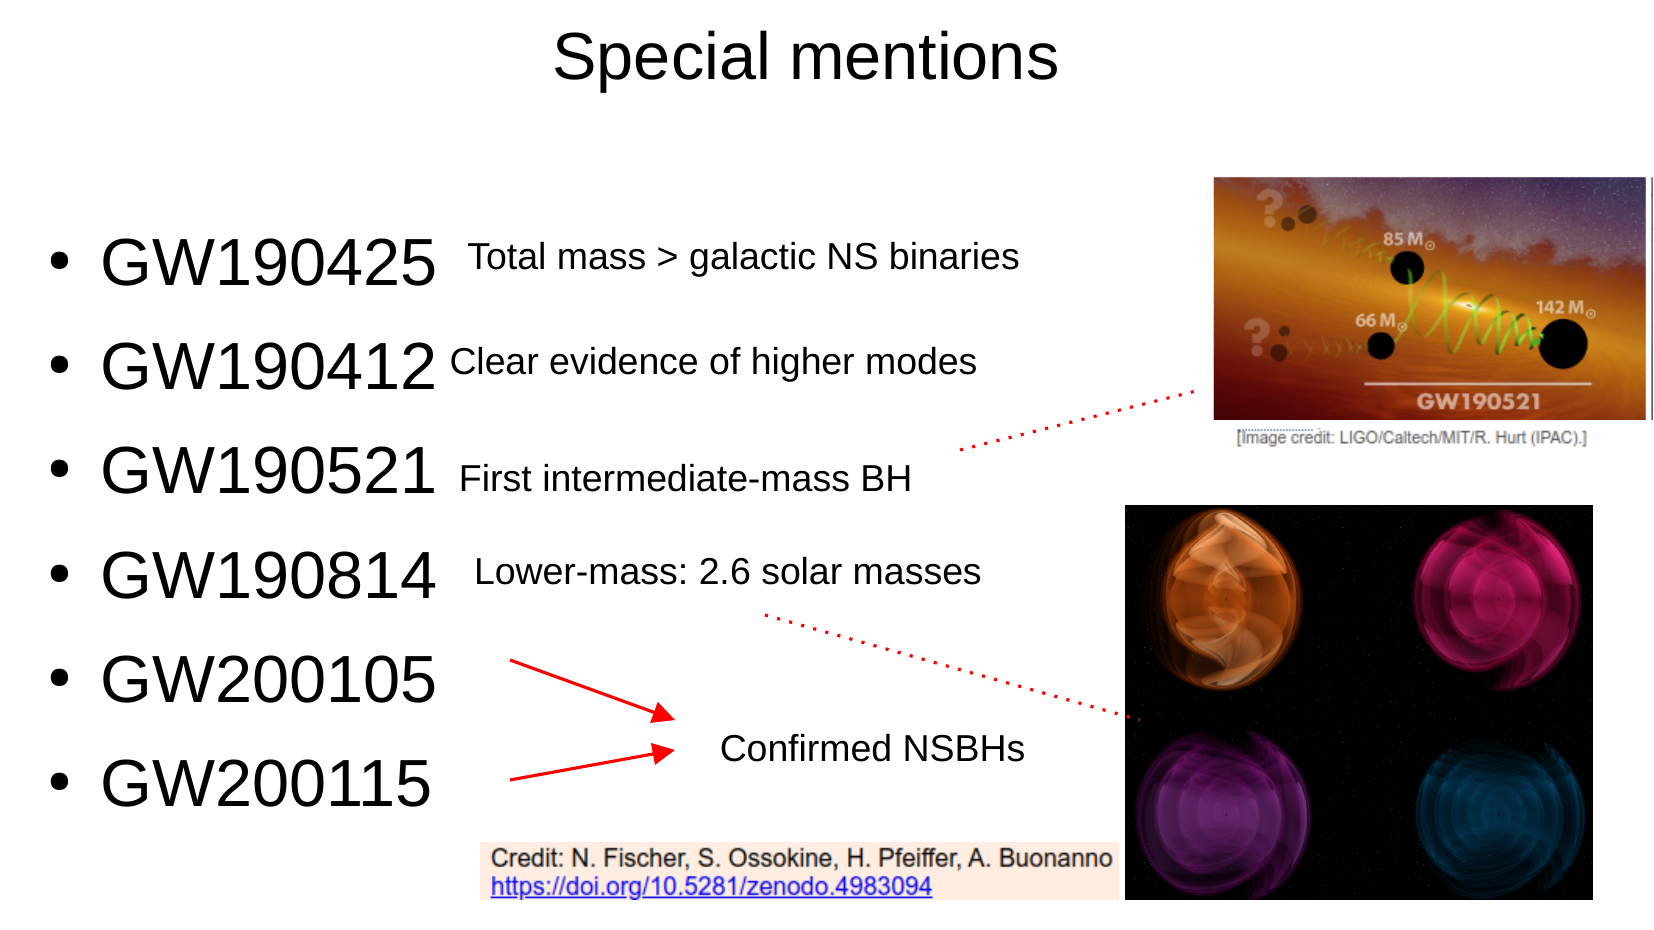

# Special mentions
GW190425
GW190412
GW190521
GW190814
GW200105
GW200115
Total mass > galactic NS binaries
Clear evidence of higher modes
First intermediate-mass BH
Lower-mass: 2.6 solar masses
Confirmed NSBHs
5